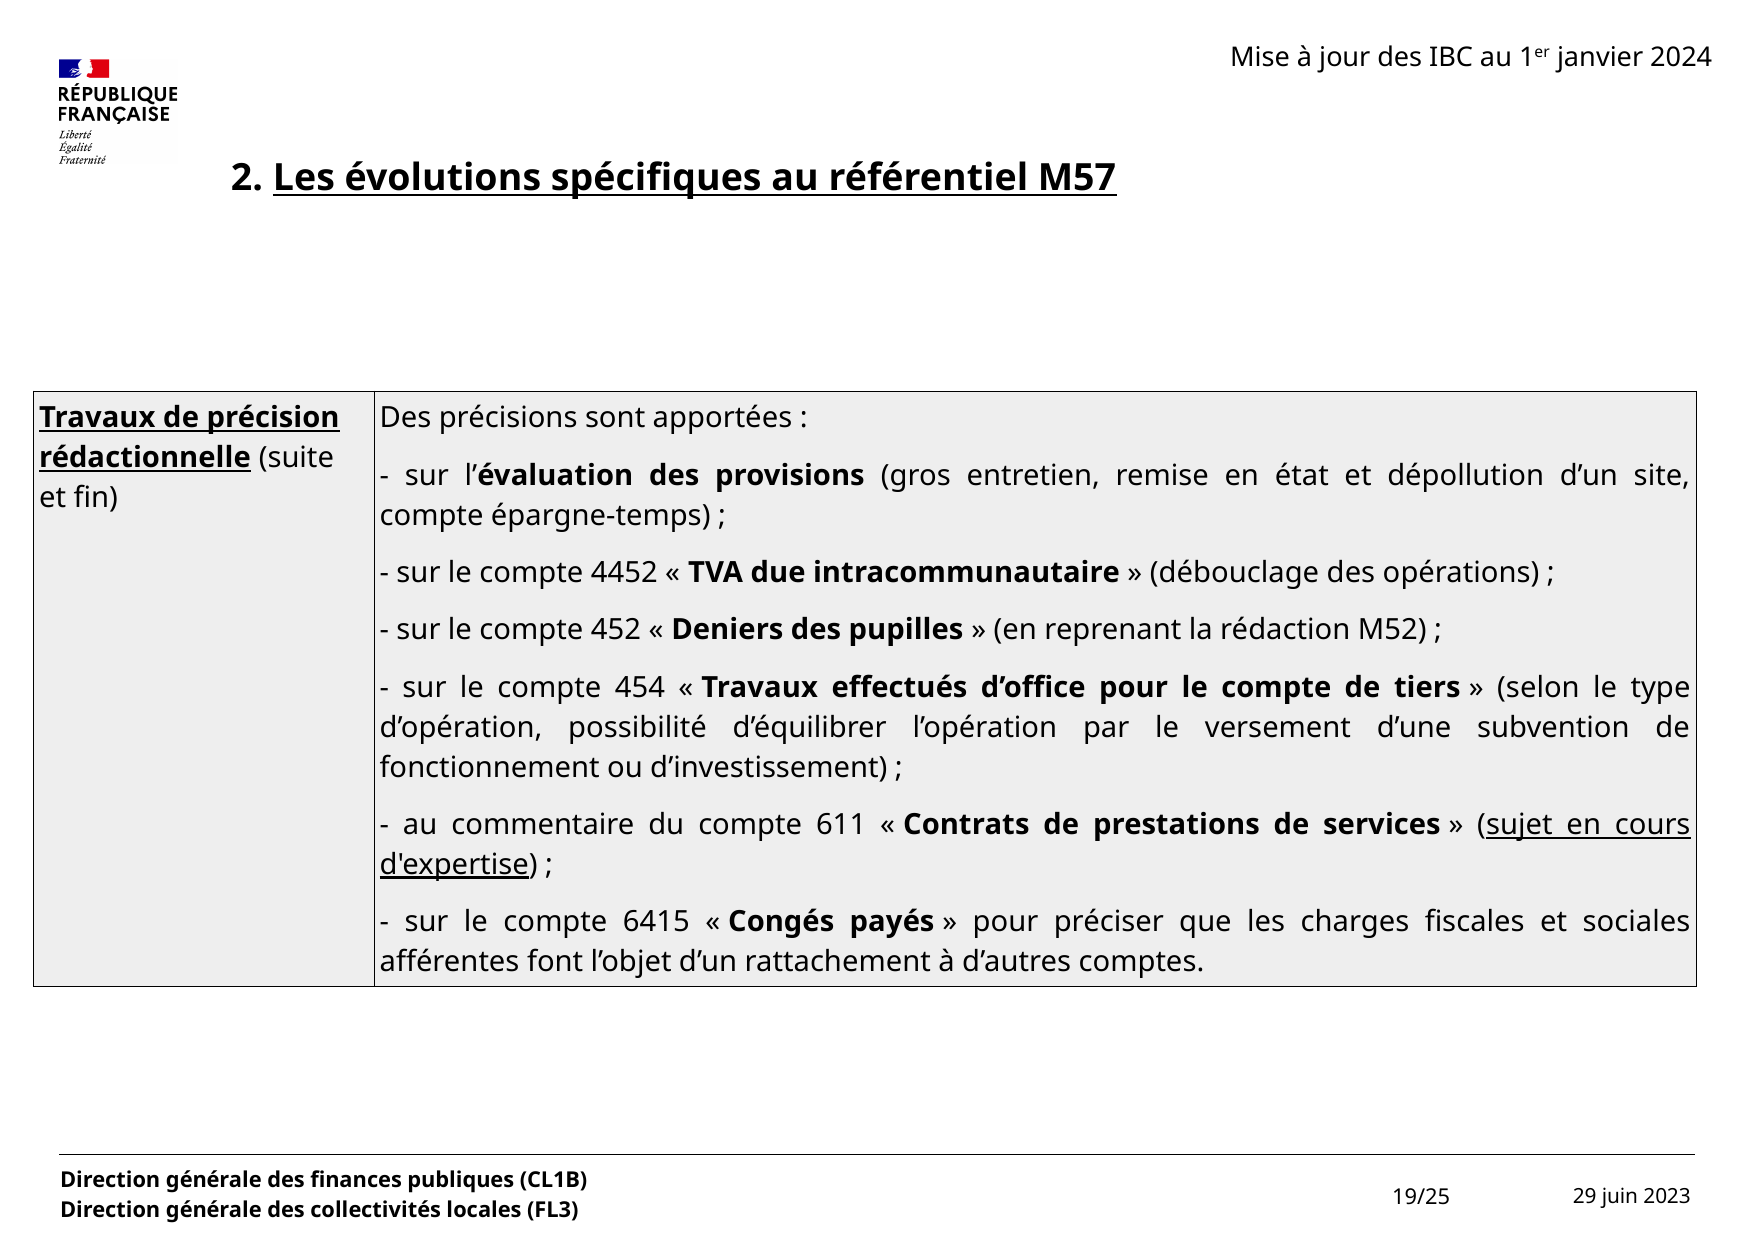

Mise à jour des IBC au 1er janvier 2024
# 2. Les évolutions spécifiques au référentiel M57
| Travaux de précision rédactionnelle (suite et fin) | Des précisions sont apportées : - sur l’évaluation des provisions (gros entretien, remise en état et dépollution d’un site, compte épargne-temps) ; - sur le compte 4452 « TVA due intracommunautaire » (débouclage des opérations) ; - sur le compte 452 « Deniers des pupilles » (en reprenant la rédaction M52) ; - sur le compte 454 « Travaux effectués d’office pour le compte de tiers » (selon le type d’opération, possibilité d’équilibrer l’opération par le versement d’une subvention de fonctionnement ou d’investissement) ; - au commentaire du compte 611 « Contrats de prestations de services » (sujet en cours d'expertise) ; - sur le compte 6415 « Congés payés » pour préciser que les charges fiscales et sociales afférentes font l’objet d’un rattachement à d’autres comptes. |
| --- | --- |